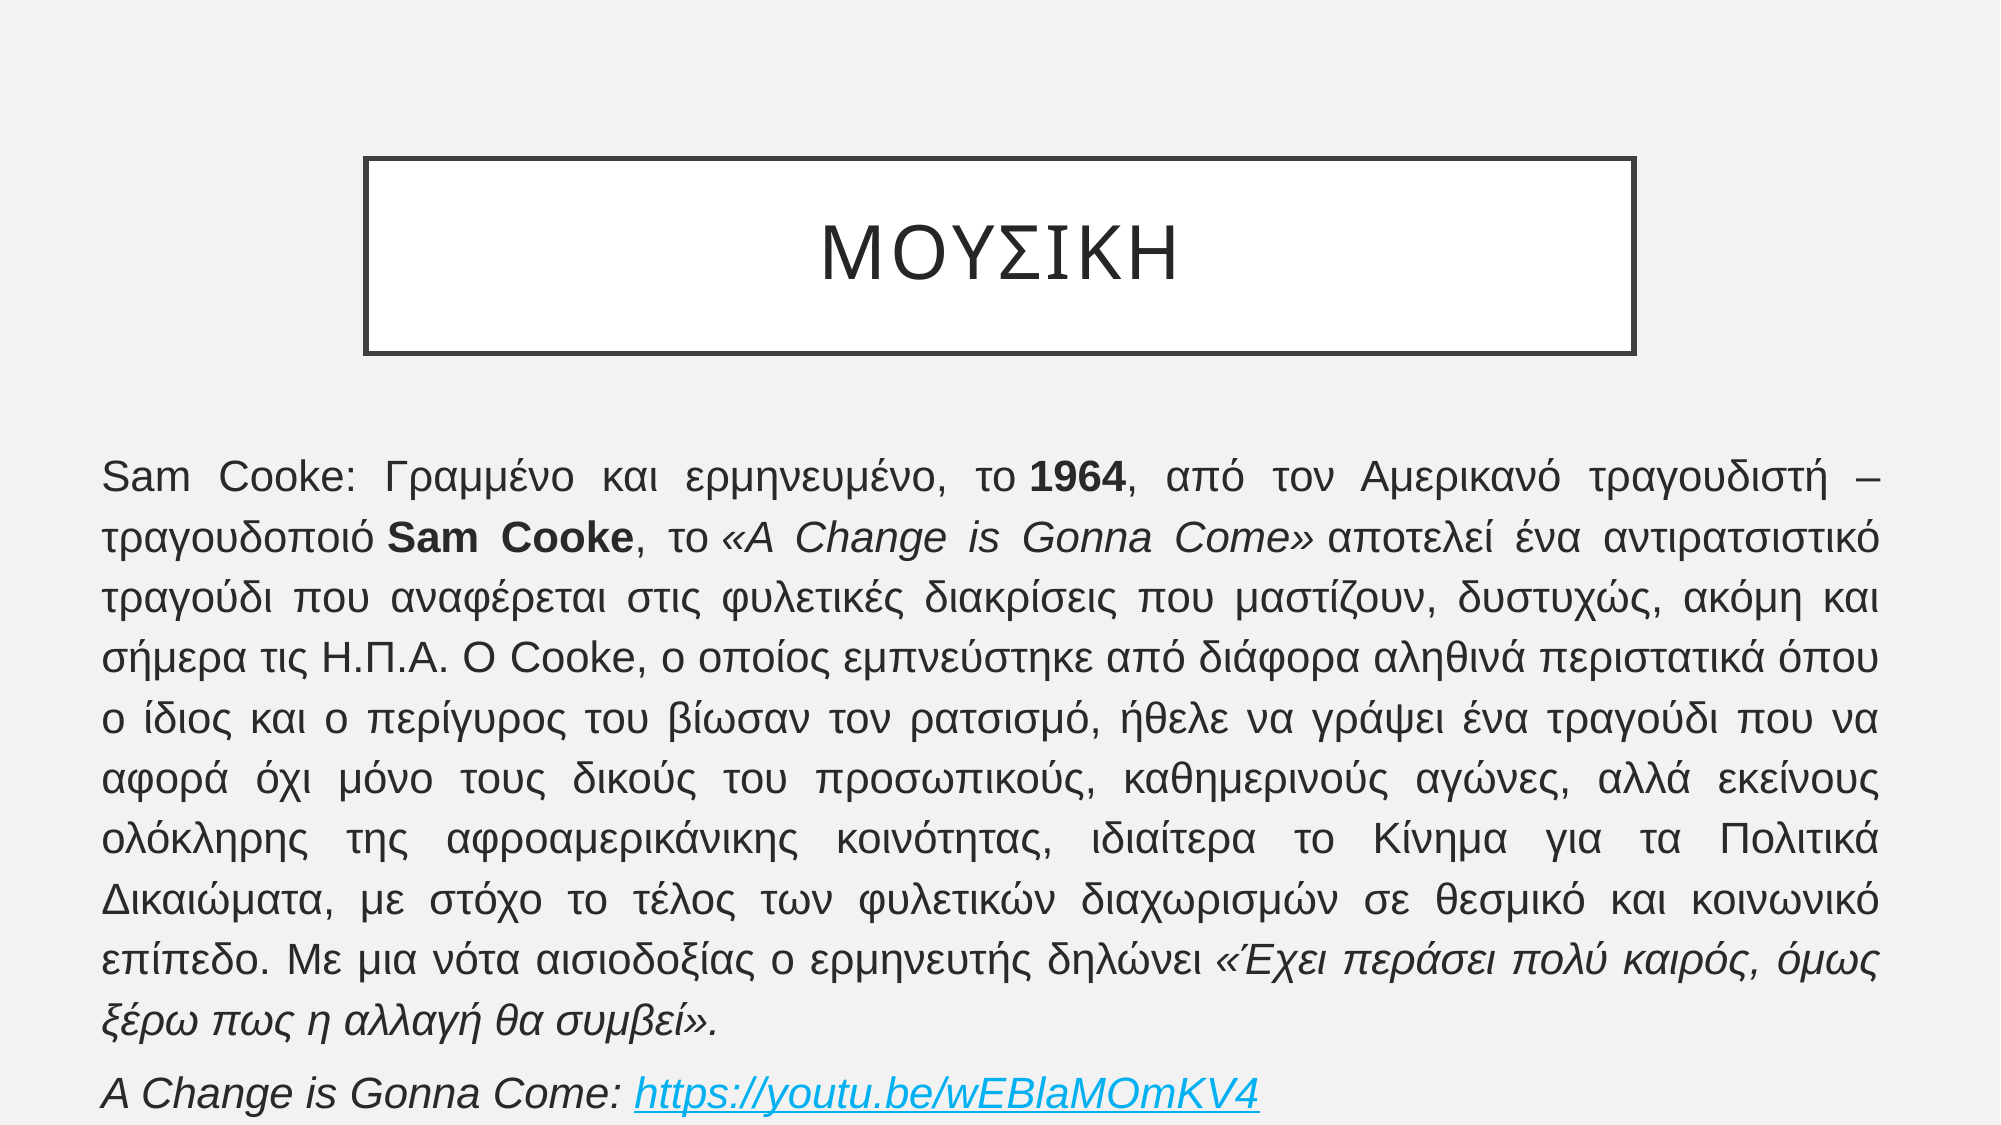

# μουσικη
Sam Cooke: Γραμμένο και ερμηνευμένο, το 1964, από τον Αμερικανό τραγουδιστή – τραγουδοποιό Sam Cooke, το «A Change is Gonna Come» αποτελεί ένα αντιρατσιστικό τραγούδι που αναφέρεται στις φυλετικές διακρίσεις που μαστίζουν, δυστυχώς, ακόμη και σήμερα τις Η.Π.Α. Ο Cooke, ο οποίος εμπνεύστηκε από διάφορα αληθινά περιστατικά όπου ο ίδιος και ο περίγυρος του βίωσαν τον ρατσισμό, ήθελε να γράψει ένα τραγούδι που να αφορά όχι μόνο τους δικούς του προσωπικούς, καθημερινούς αγώνες, αλλά εκείνους ολόκληρης της αφροαμερικάνικης κοινότητας, ιδιαίτερα το Κίνημα για τα Πολιτικά Δικαιώματα, με στόχο το τέλος των φυλετικών διαχωρισμών σε θεσμικό και κοινωνικό επίπεδο. Με μια νότα αισιοδοξίας ο ερμηνευτής δηλώνει «Έχει περάσει πολύ καιρός, όμως ξέρω πως η αλλαγή θα συμβεί».
A Change is Gonna Come: https://youtu.be/wEBlaMOmKV4